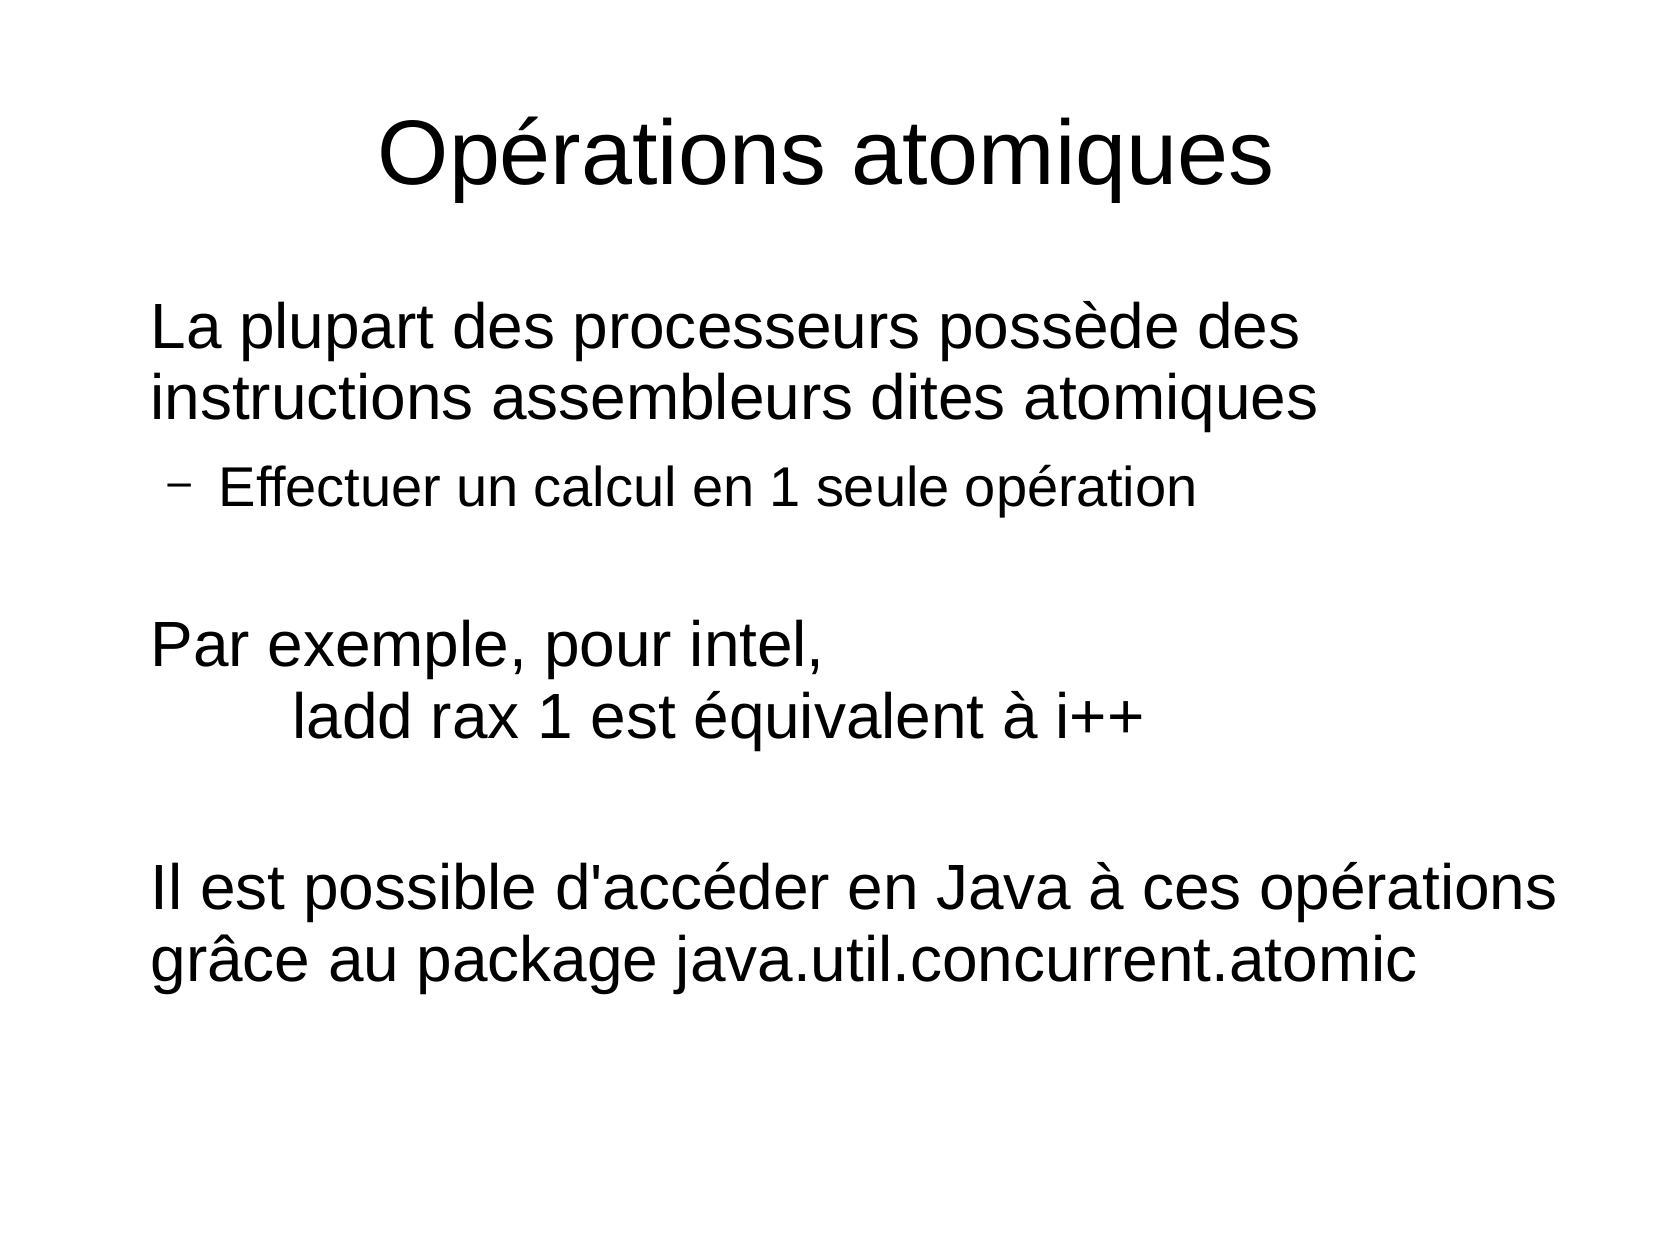

# Opérations atomiques
La plupart des processeurs possède des instructions assembleurs dites atomiques
Effectuer un calcul en 1 seule opération
Par exemple, pour intel,
 ladd rax 1 est équivalent à i++
Il est possible d'accéder en Java à ces opérations grâce au package java.util.concurrent.atomic